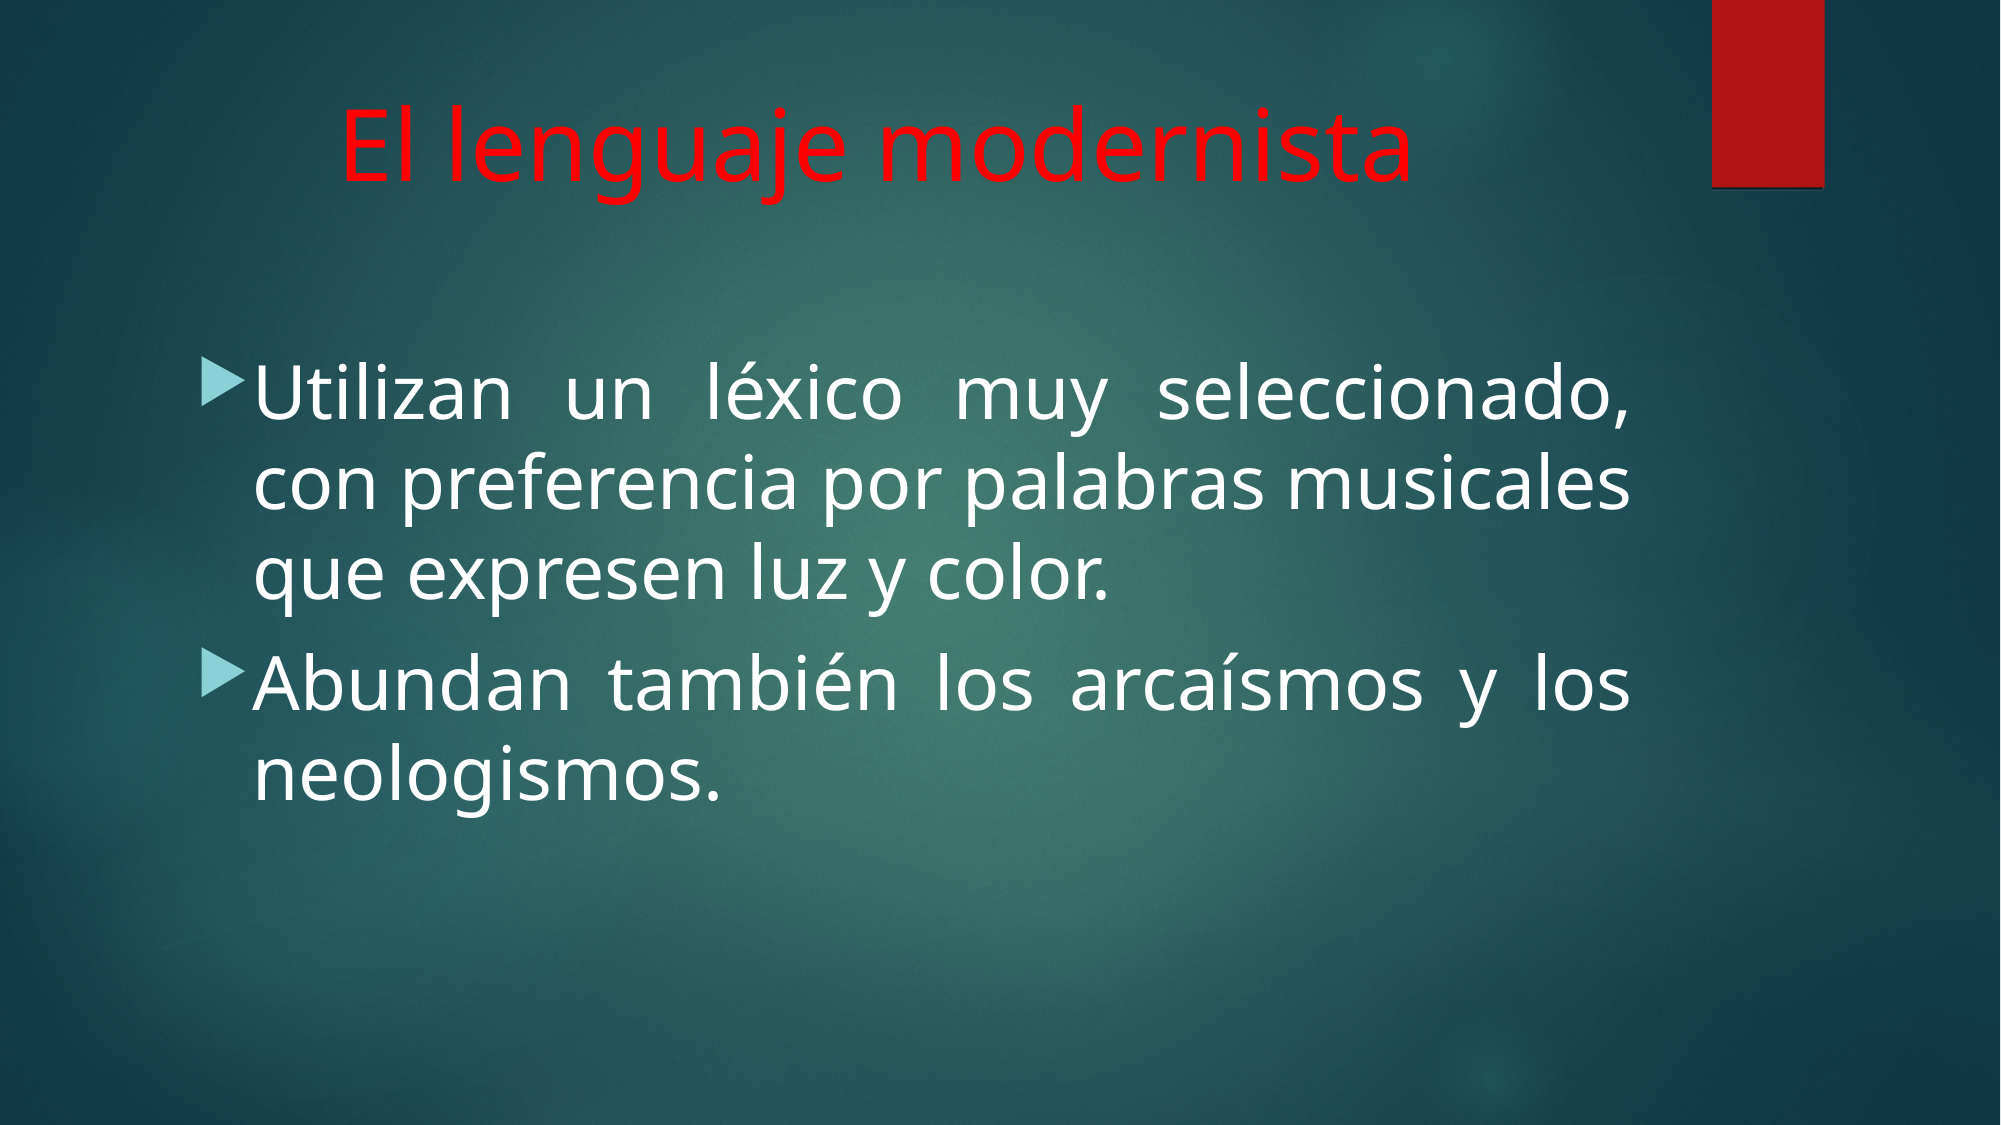

# El lenguaje modernista
Utilizan un léxico muy seleccionado, con preferencia por palabras musicales que expresen luz y color.
Abundan también los arcaísmos y los neologismos.